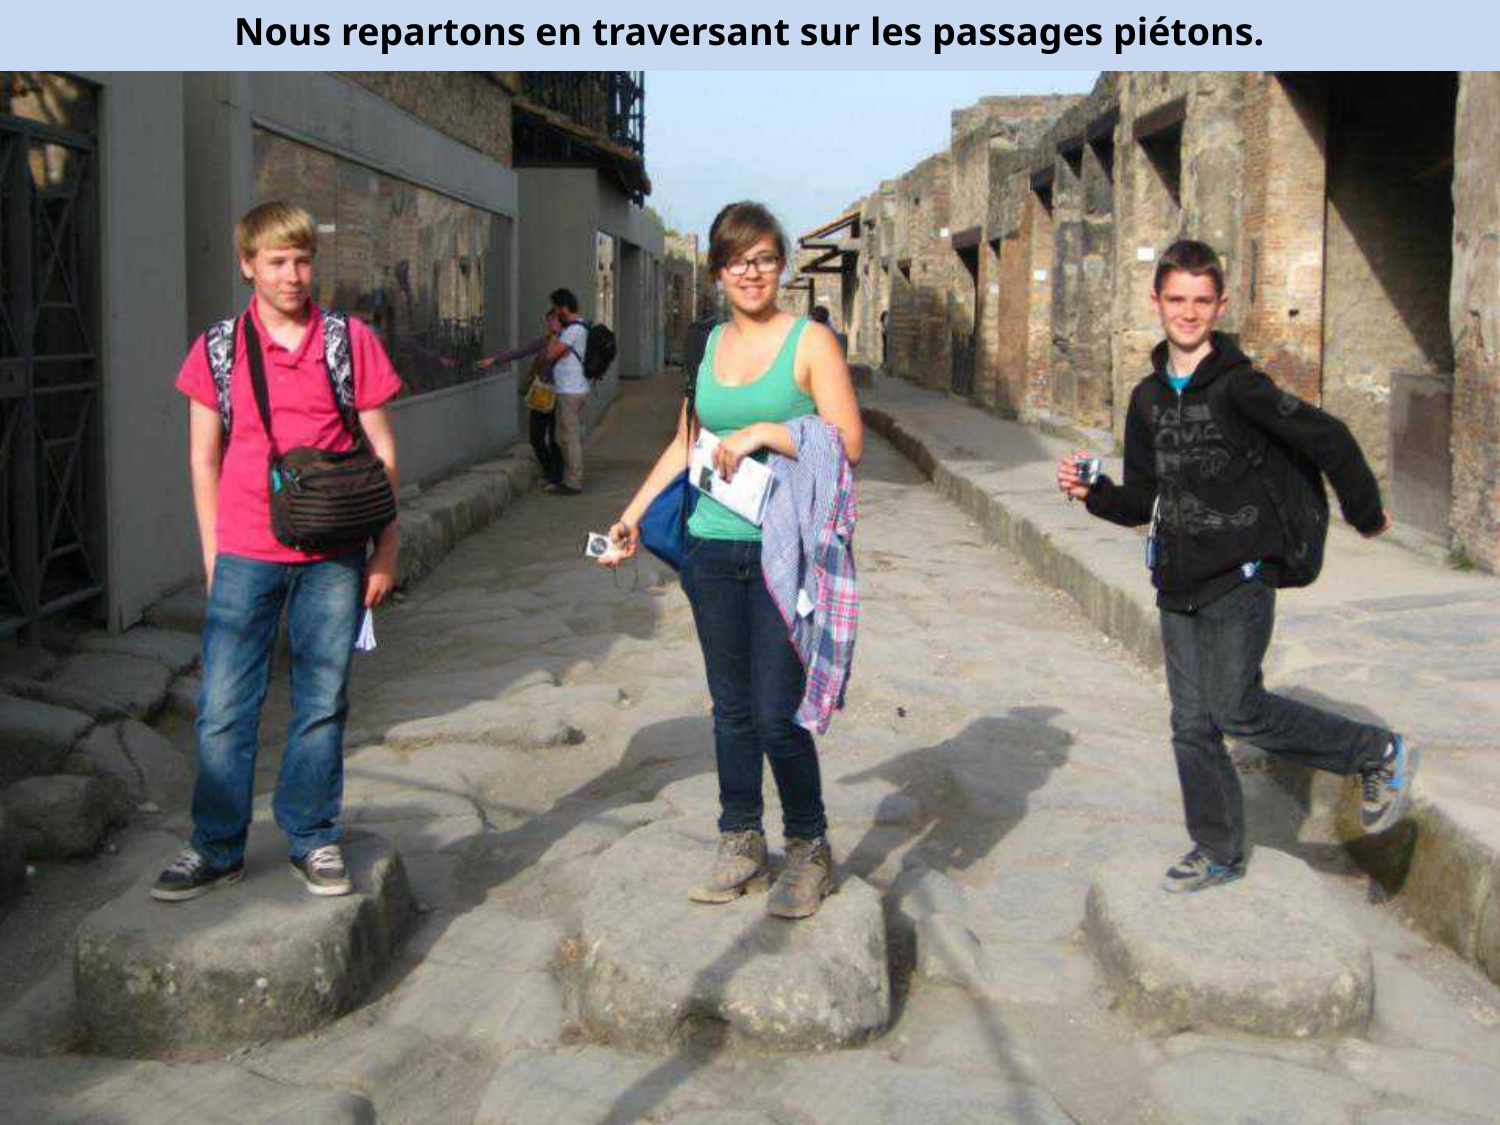

Nous repartons en traversant sur les passages piétons.